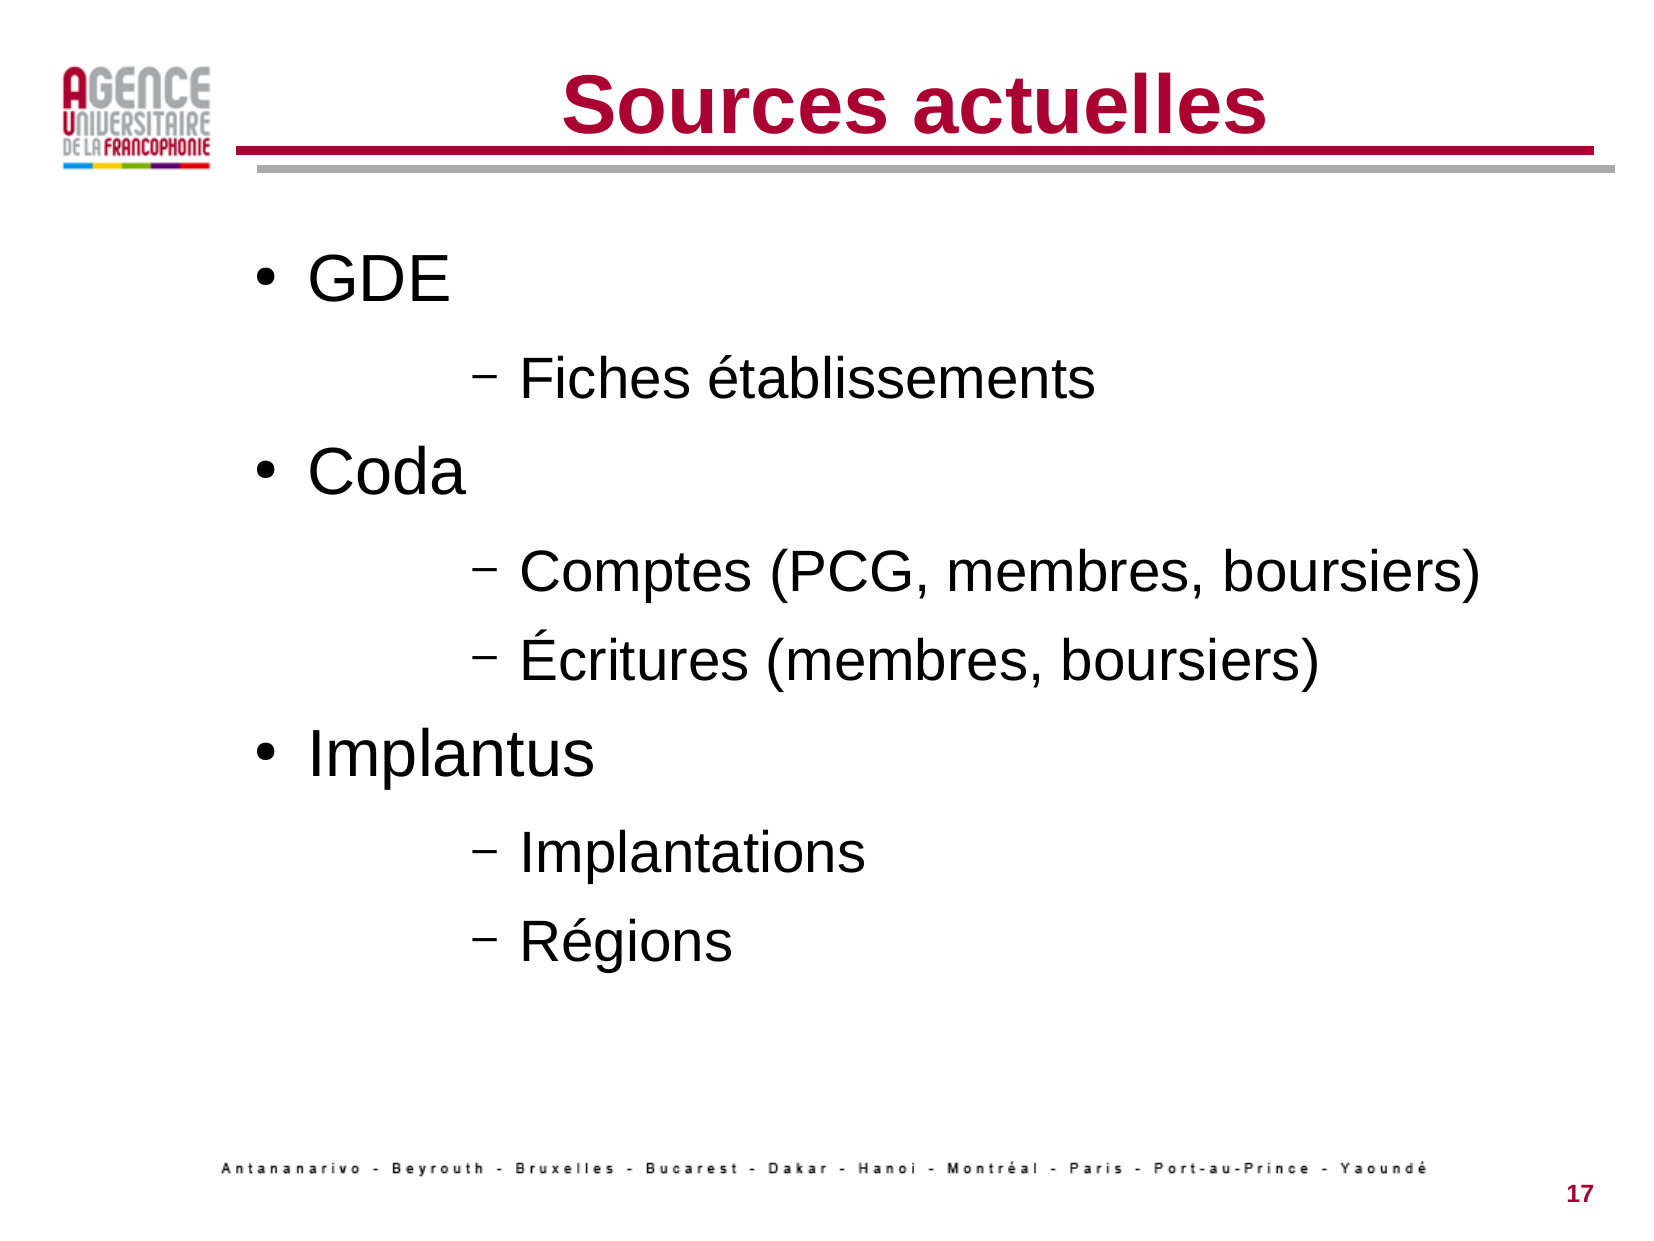

# Sources actuelles
GDE
Fiches établissements
Coda
Comptes (PCG, membres, boursiers)
Écritures (membres, boursiers)
Implantus
Implantations
Régions
17